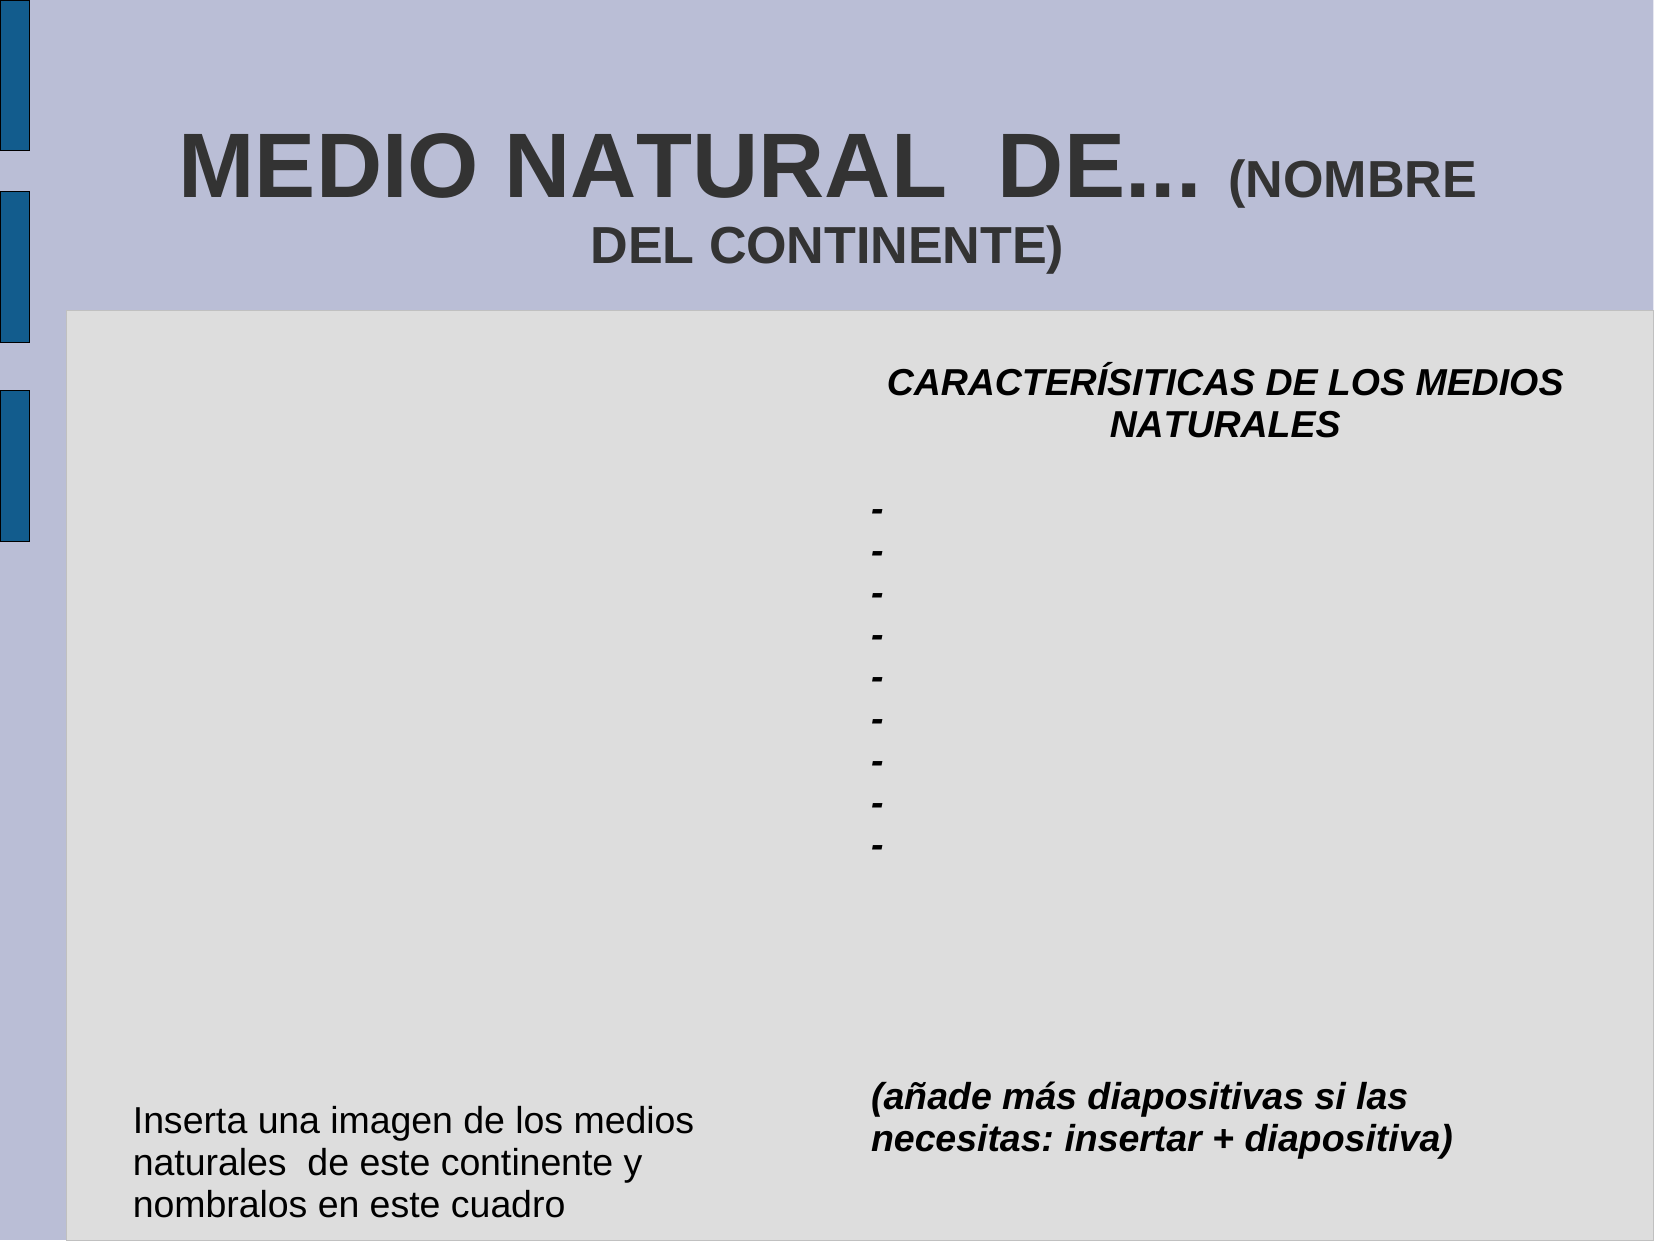

# MEDIO NATURAL DE... (NOMBRE DEL CONTINENTE)
CARACTERÍSITICAS DE LOS MEDIOS NATURALES
-
-
-
-
-
-
-
-
-
(añade más diapositivas si las necesitas: insertar + diapositiva)
Inserta una imagen de los medios naturales de este continente y nombralos en este cuadro